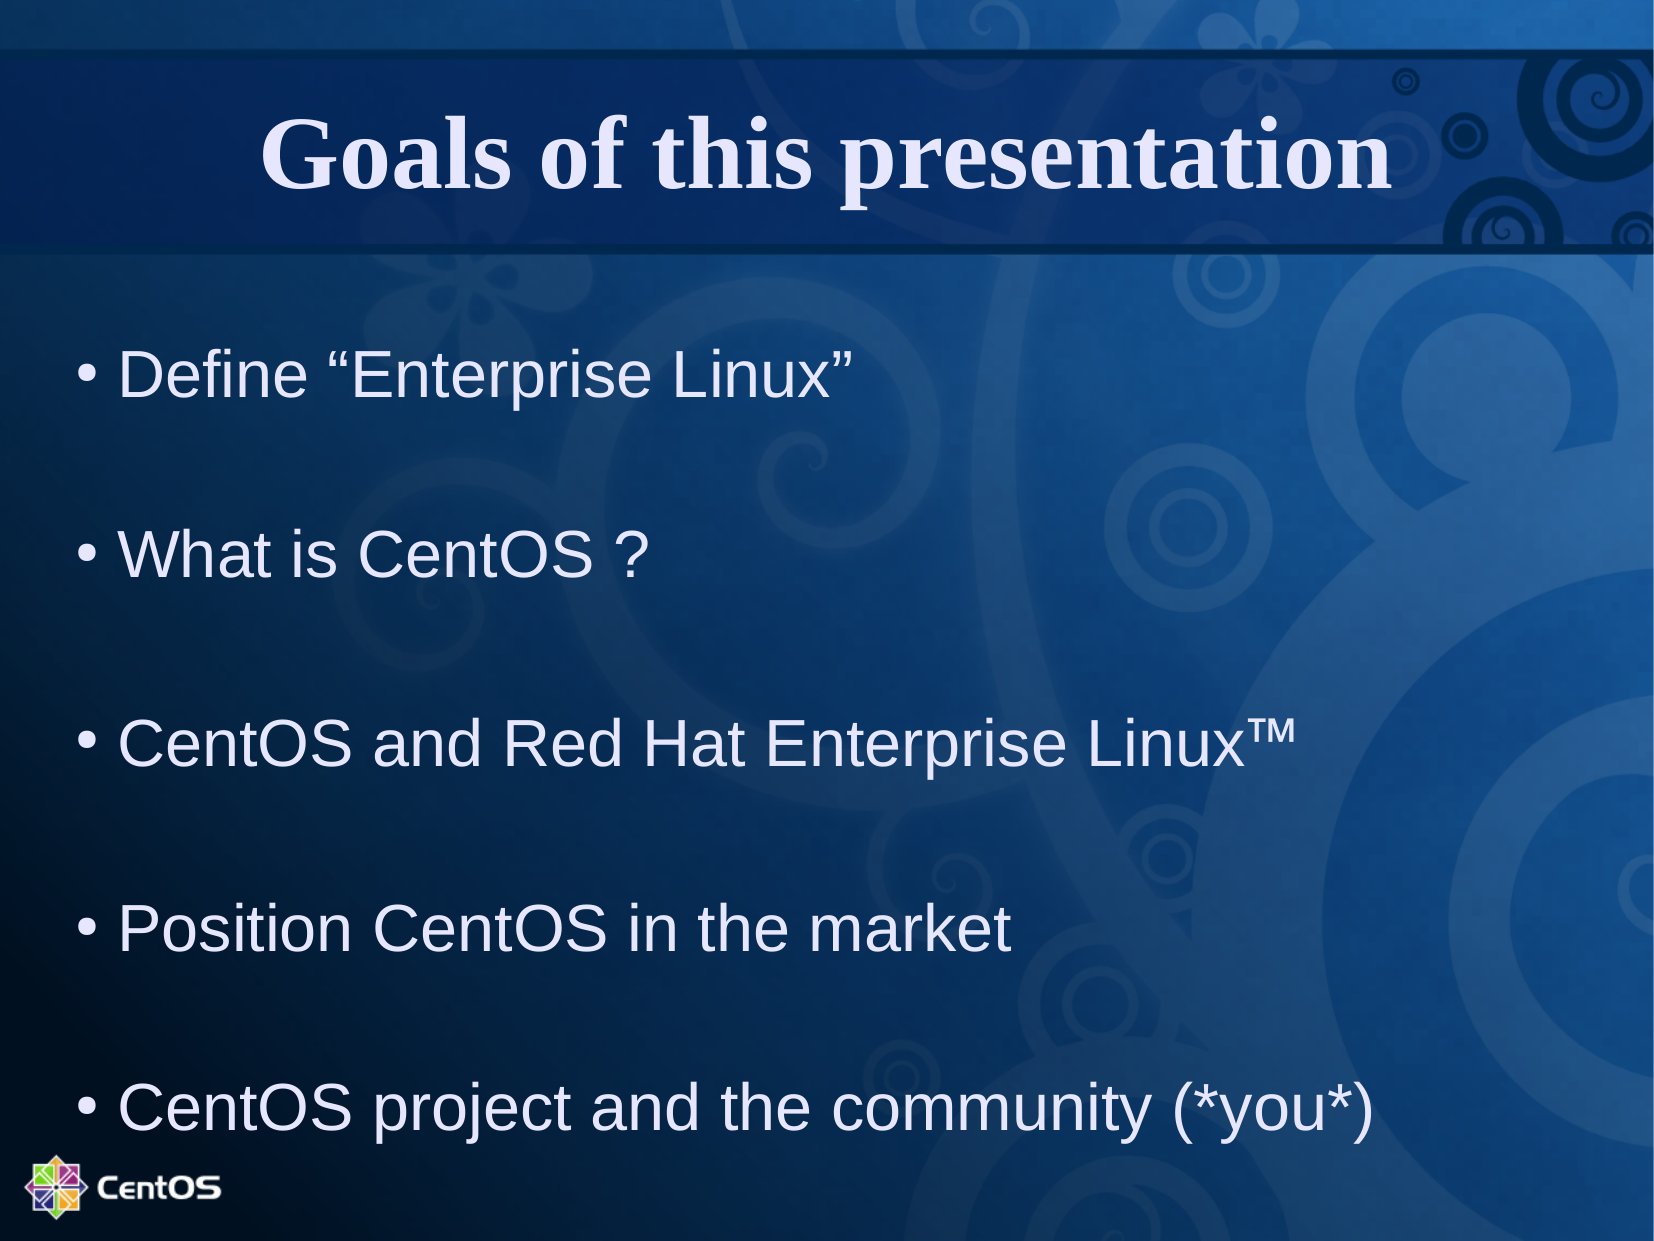

# Goals of this presentation
 Define “Enterprise Linux”
 What is CentOS ?
 CentOS and Red Hat Enterprise Linux™
 Position CentOS in the market
 CentOS project and the community (*you*)